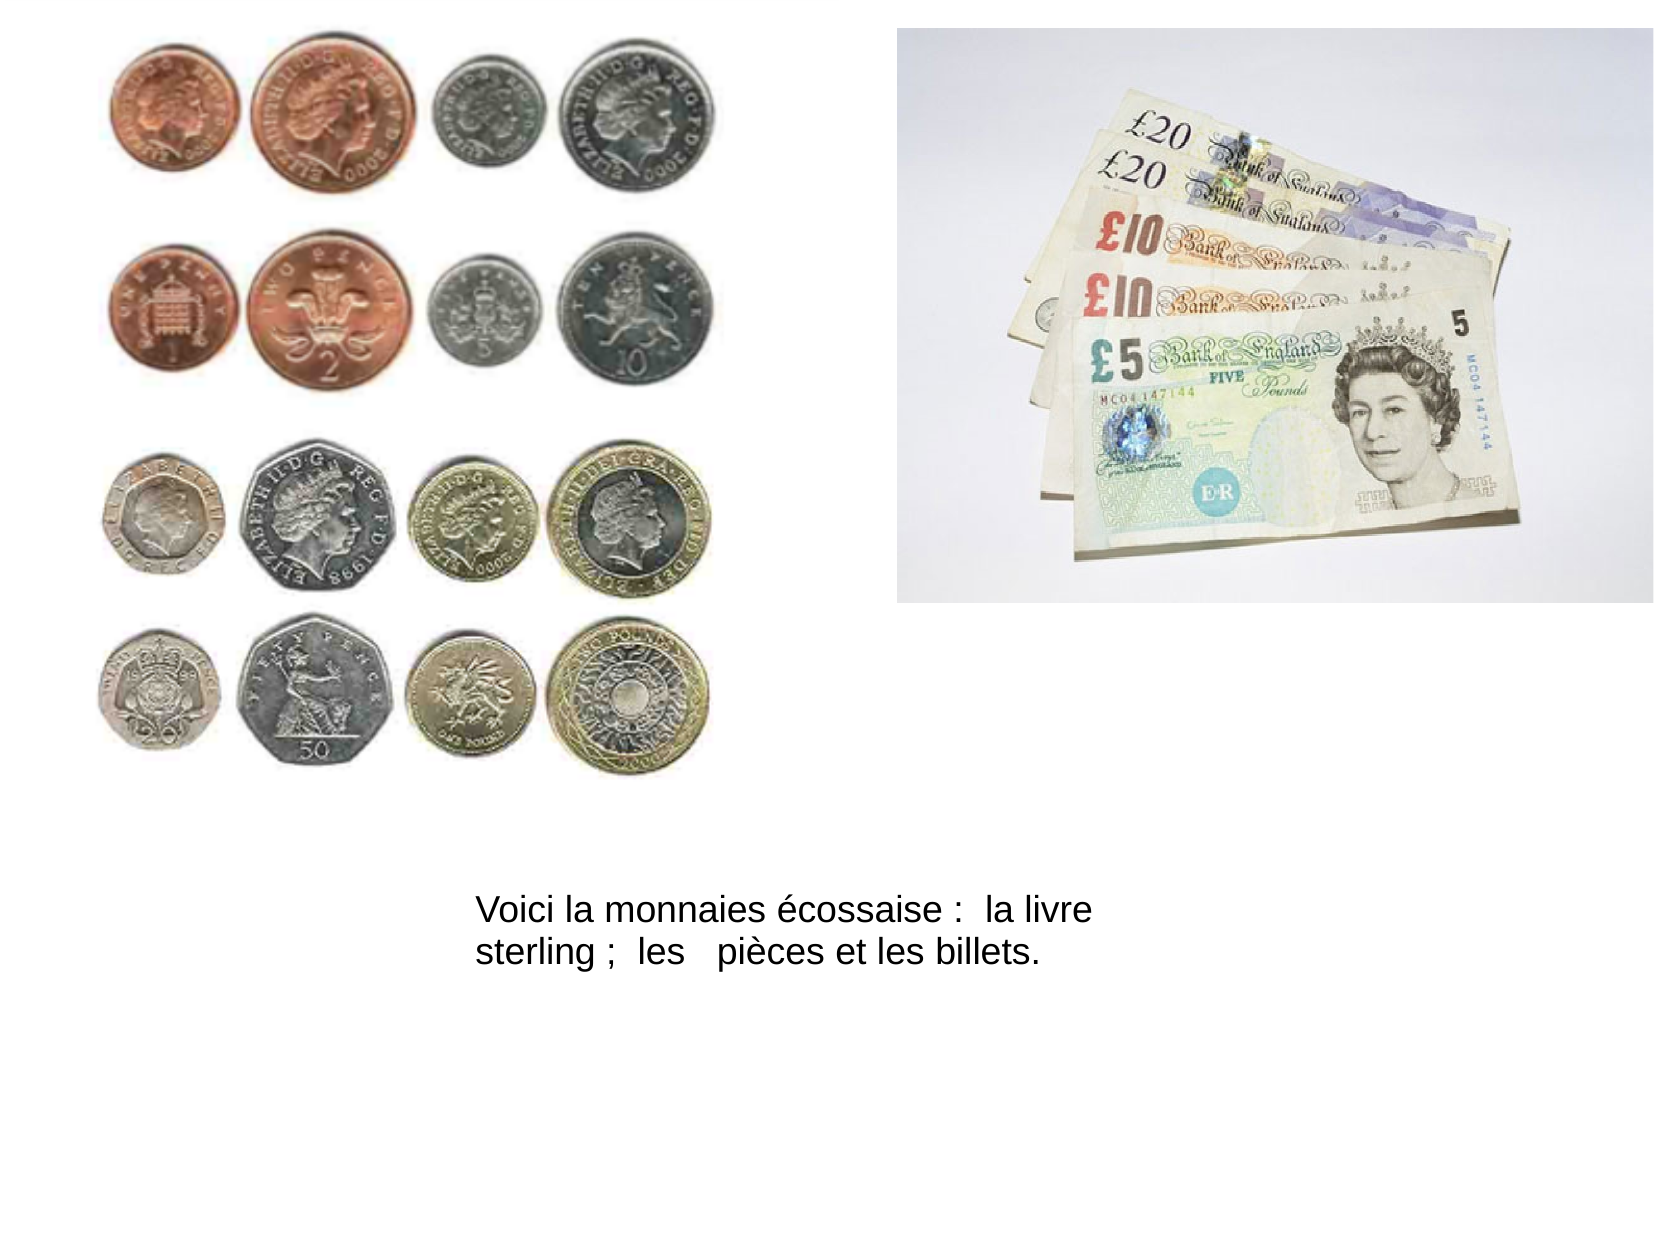

Voici la monnaies écossaise : la livre sterling ; les pièces et les billets.